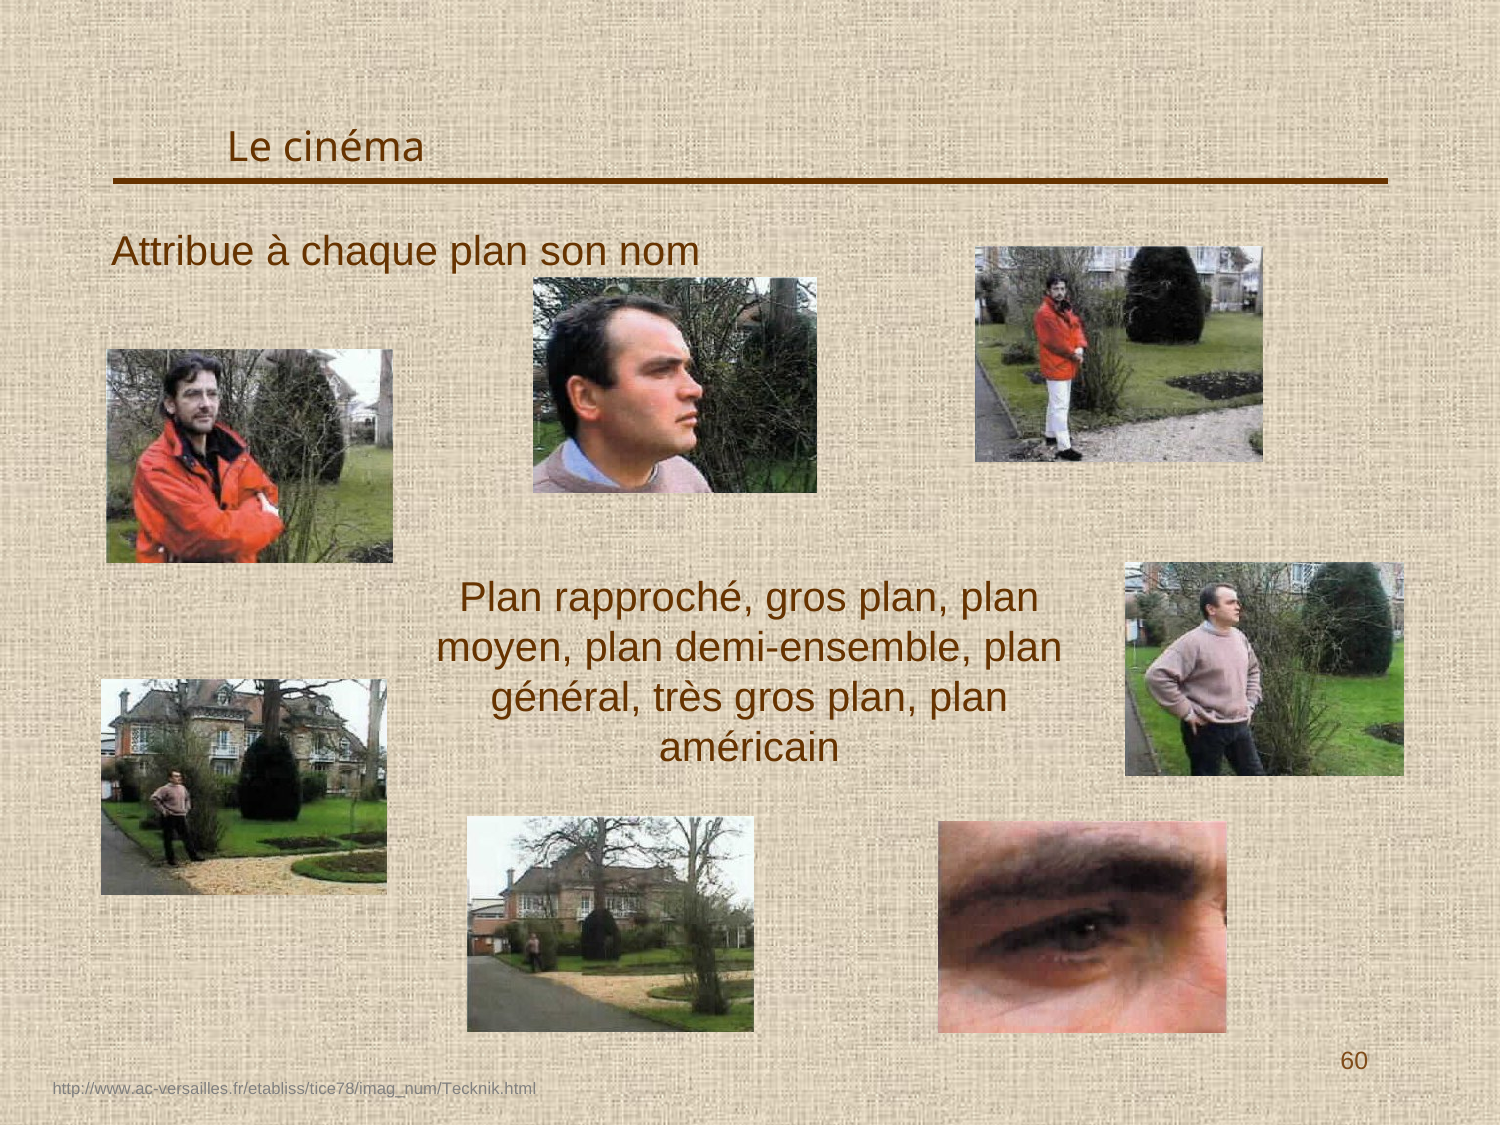

Le cinéma
Attribue à chaque plan son nom
Plan rapproché, gros plan, plan moyen, plan demi-ensemble, plan général, très gros plan, plan américain
60
http://www.ac-versailles.fr/etabliss/tice78/imag_num/Tecknik.html